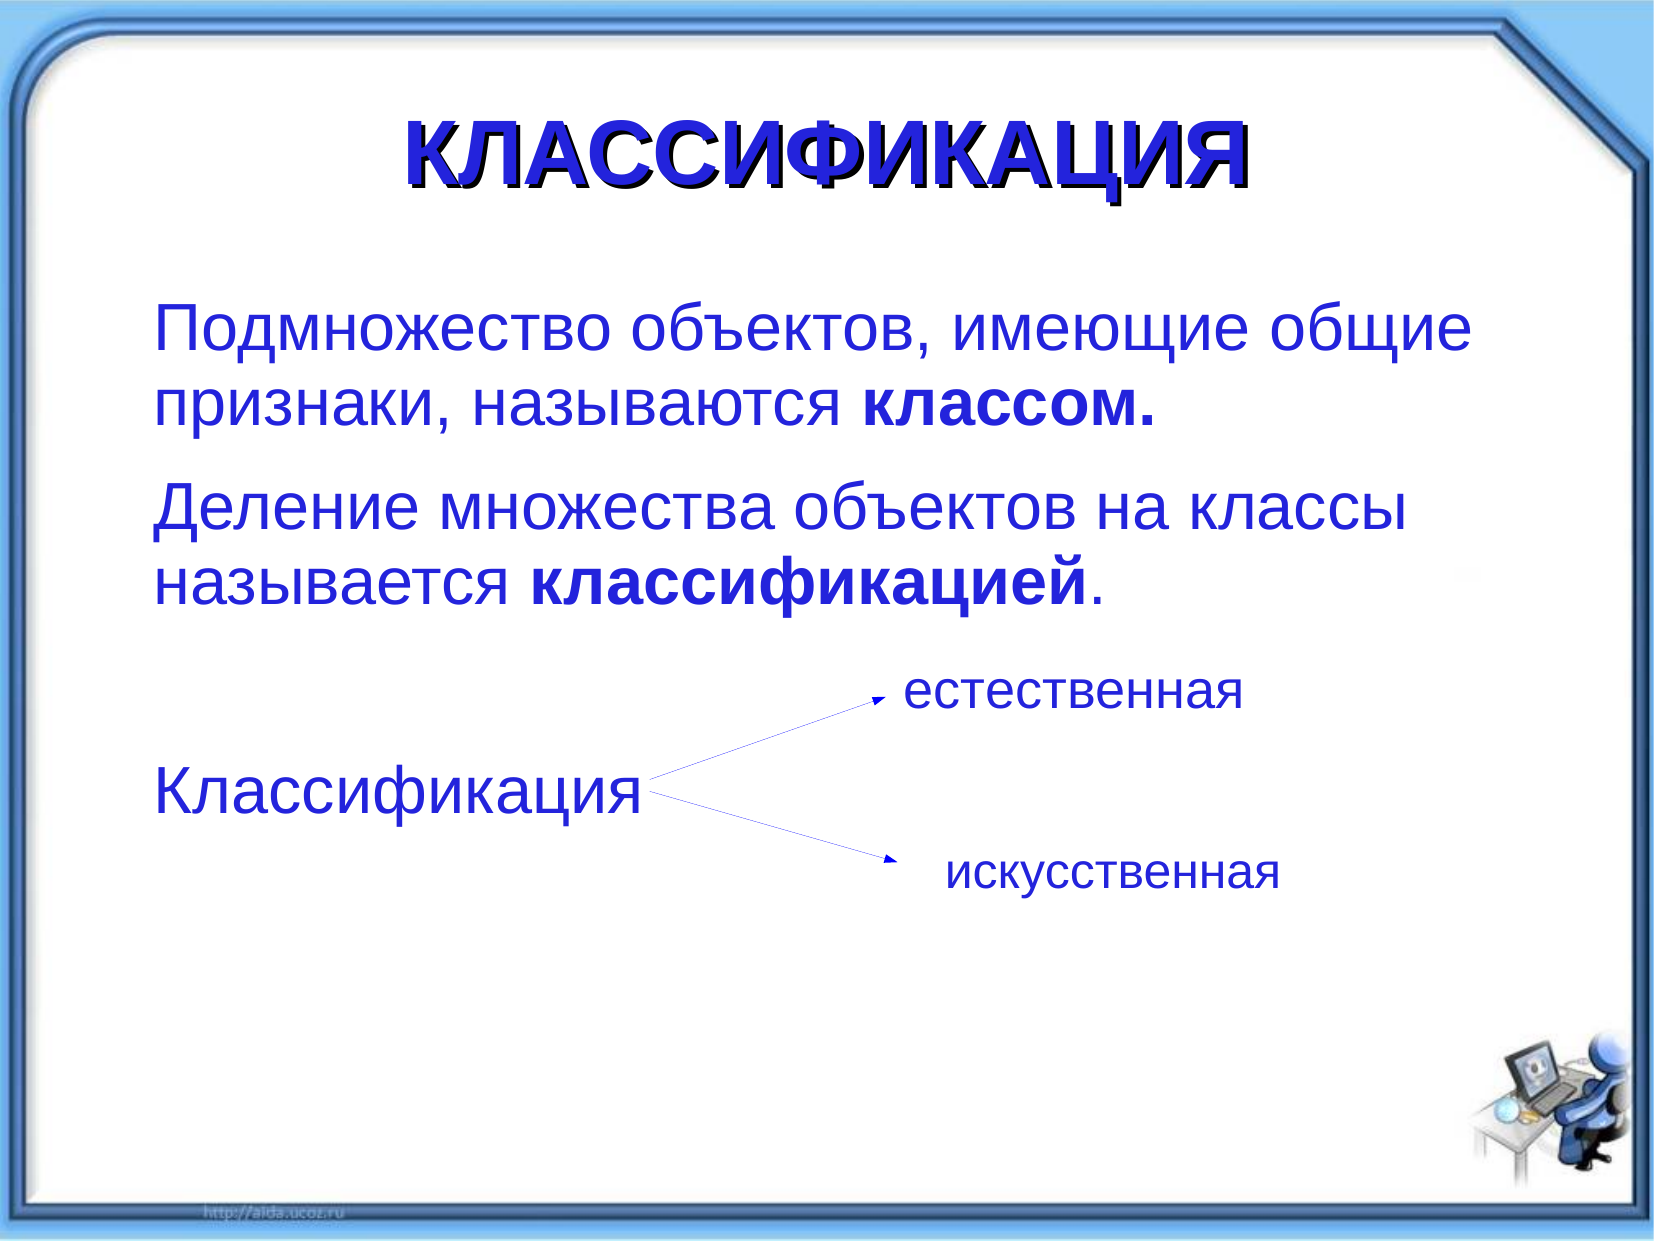

# КЛАССИФИКАЦИЯ
Подмножество объектов, имеющие общие признаки, называются классом.
Деление множества объектов на классы называется классификацией.
Классификация
естественная
искусственная